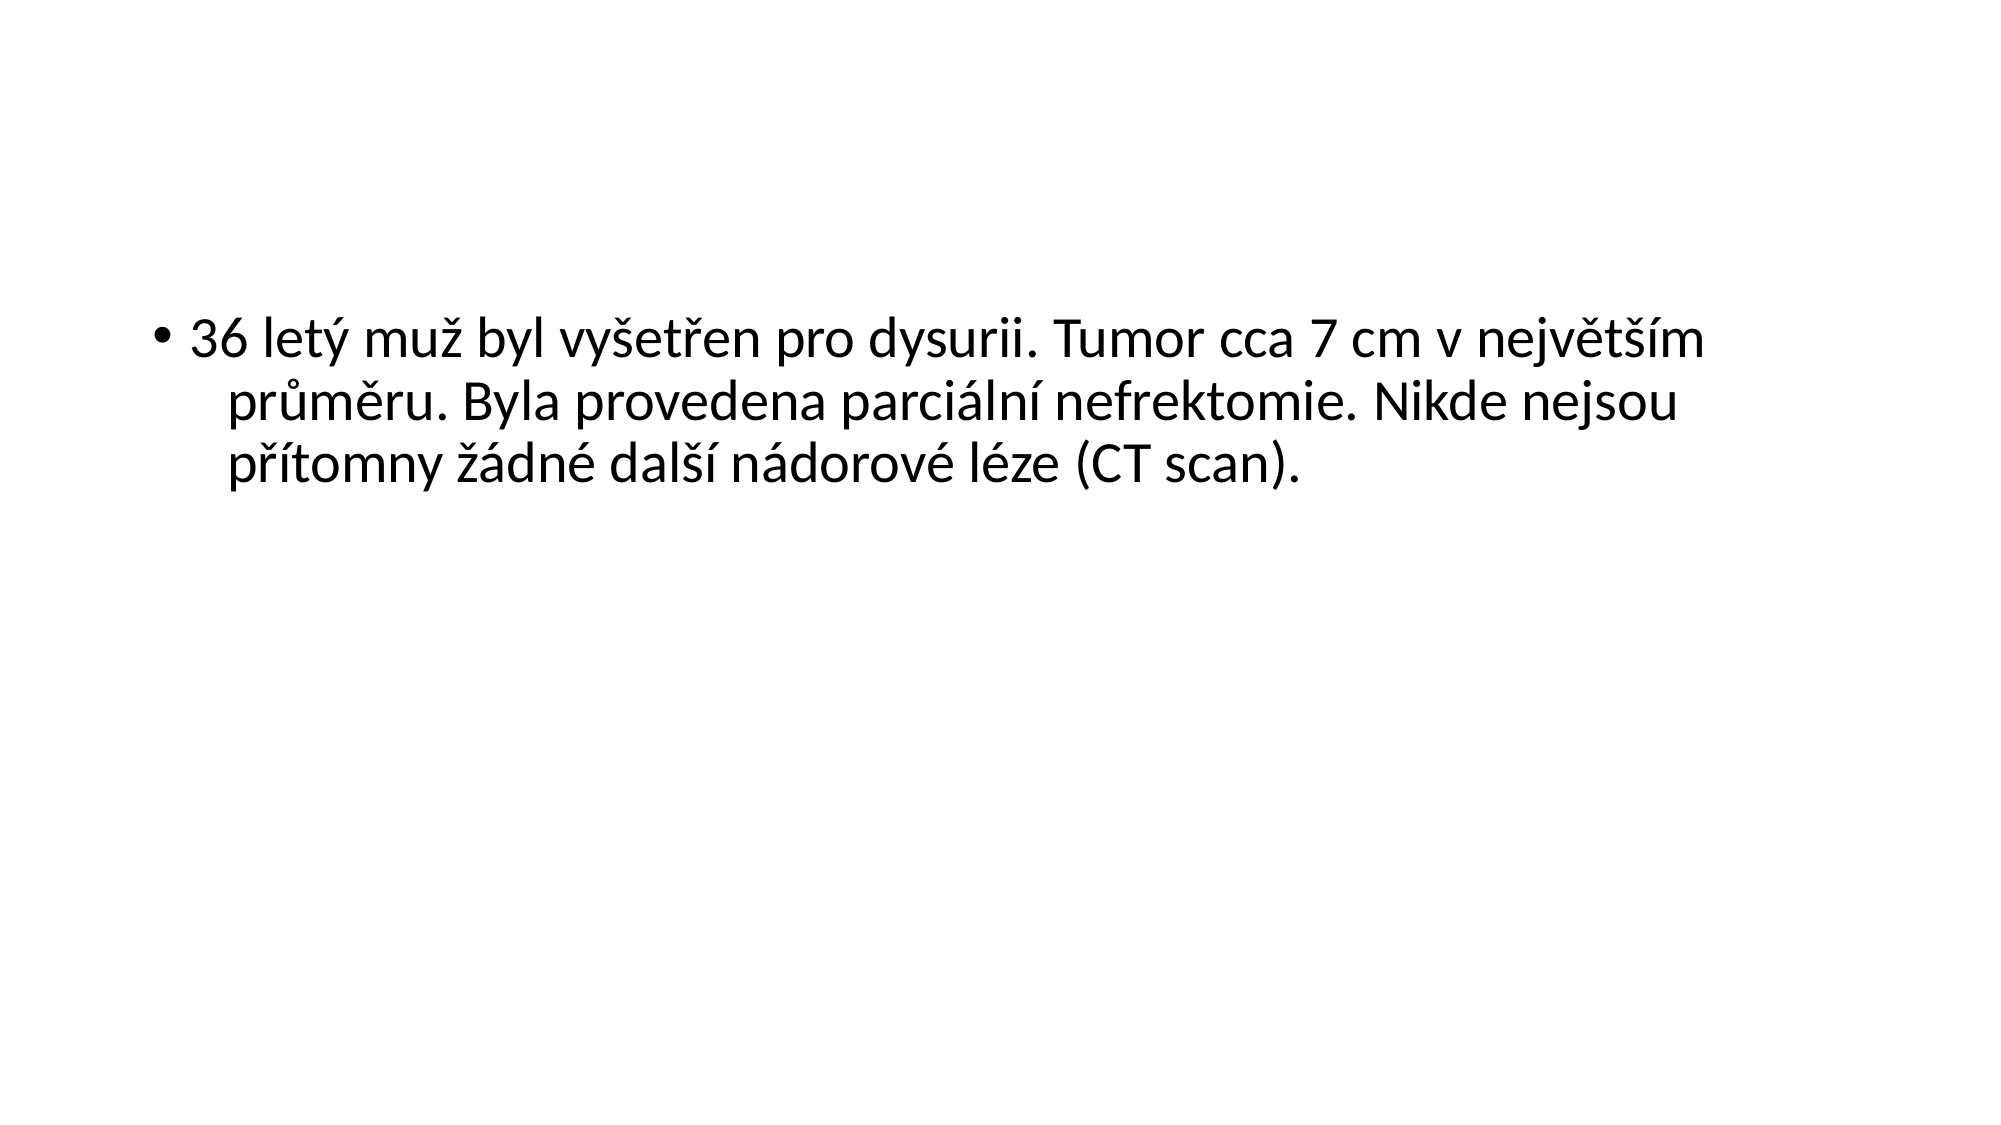

#
36 letý muž byl vyšetřen pro dysurii. Tumor cca 7 cm v největším průměru. Byla provedena parciální nefrektomie. Nikde nejsou přítomny žádné další nádorové léze (CT scan).